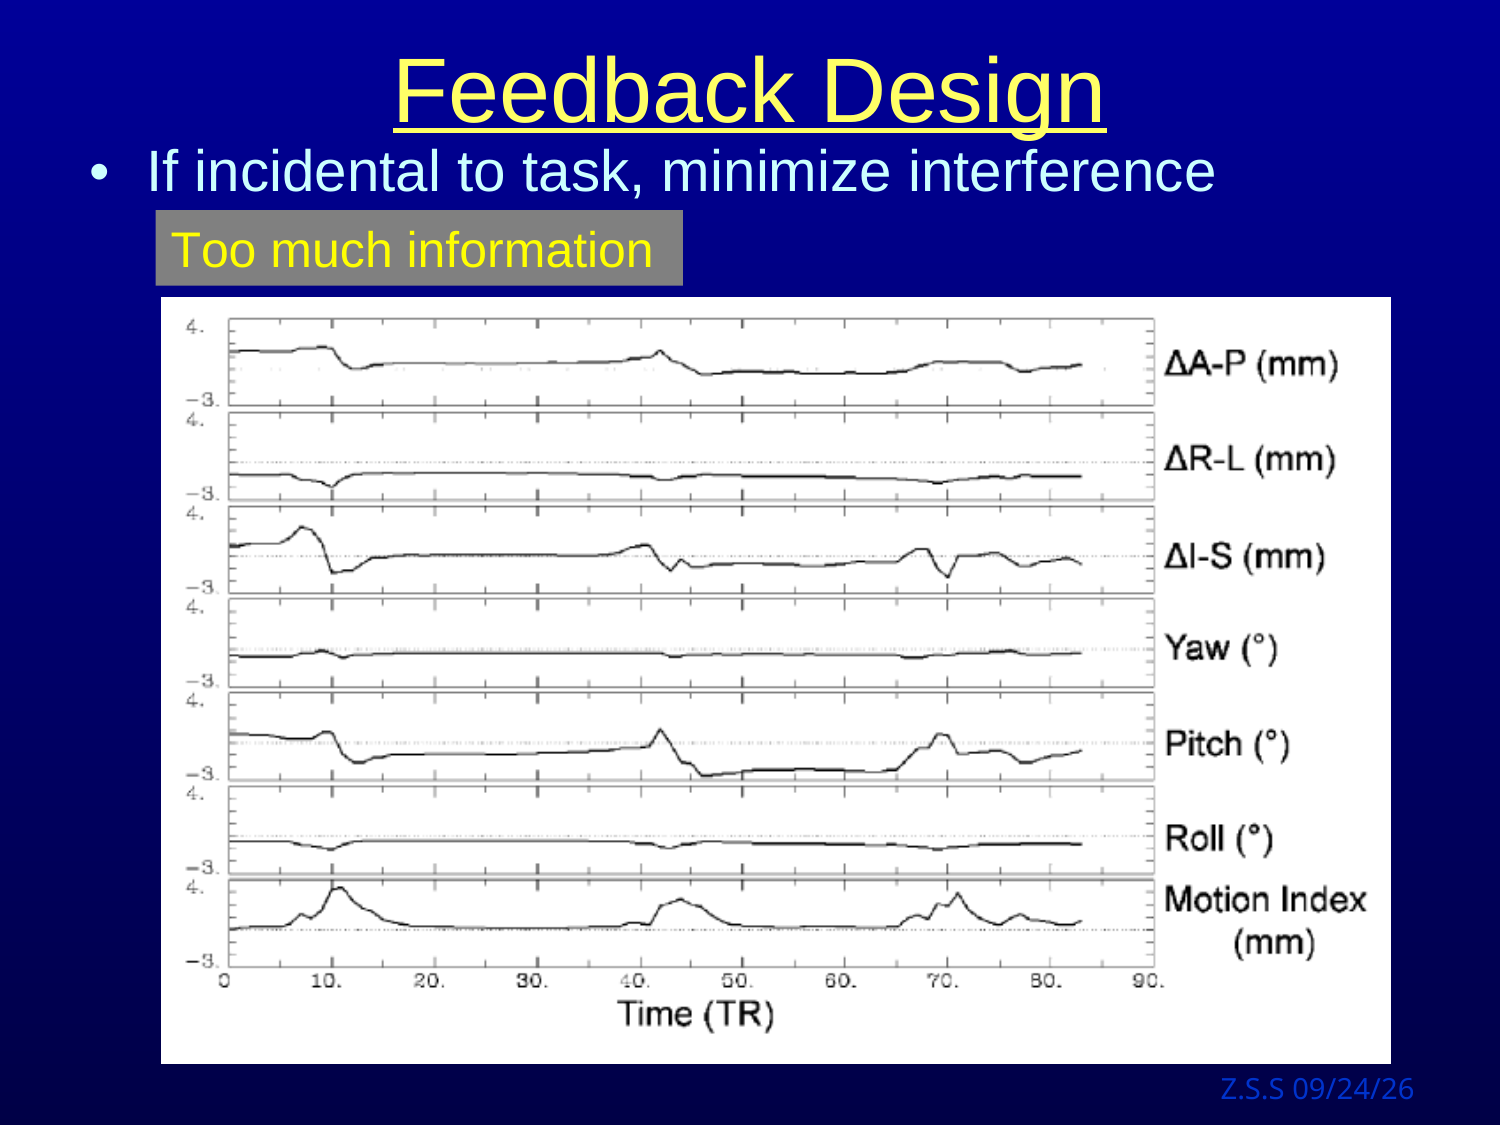

# Feedback Design
If incidental to task, minimize interference
Too much information